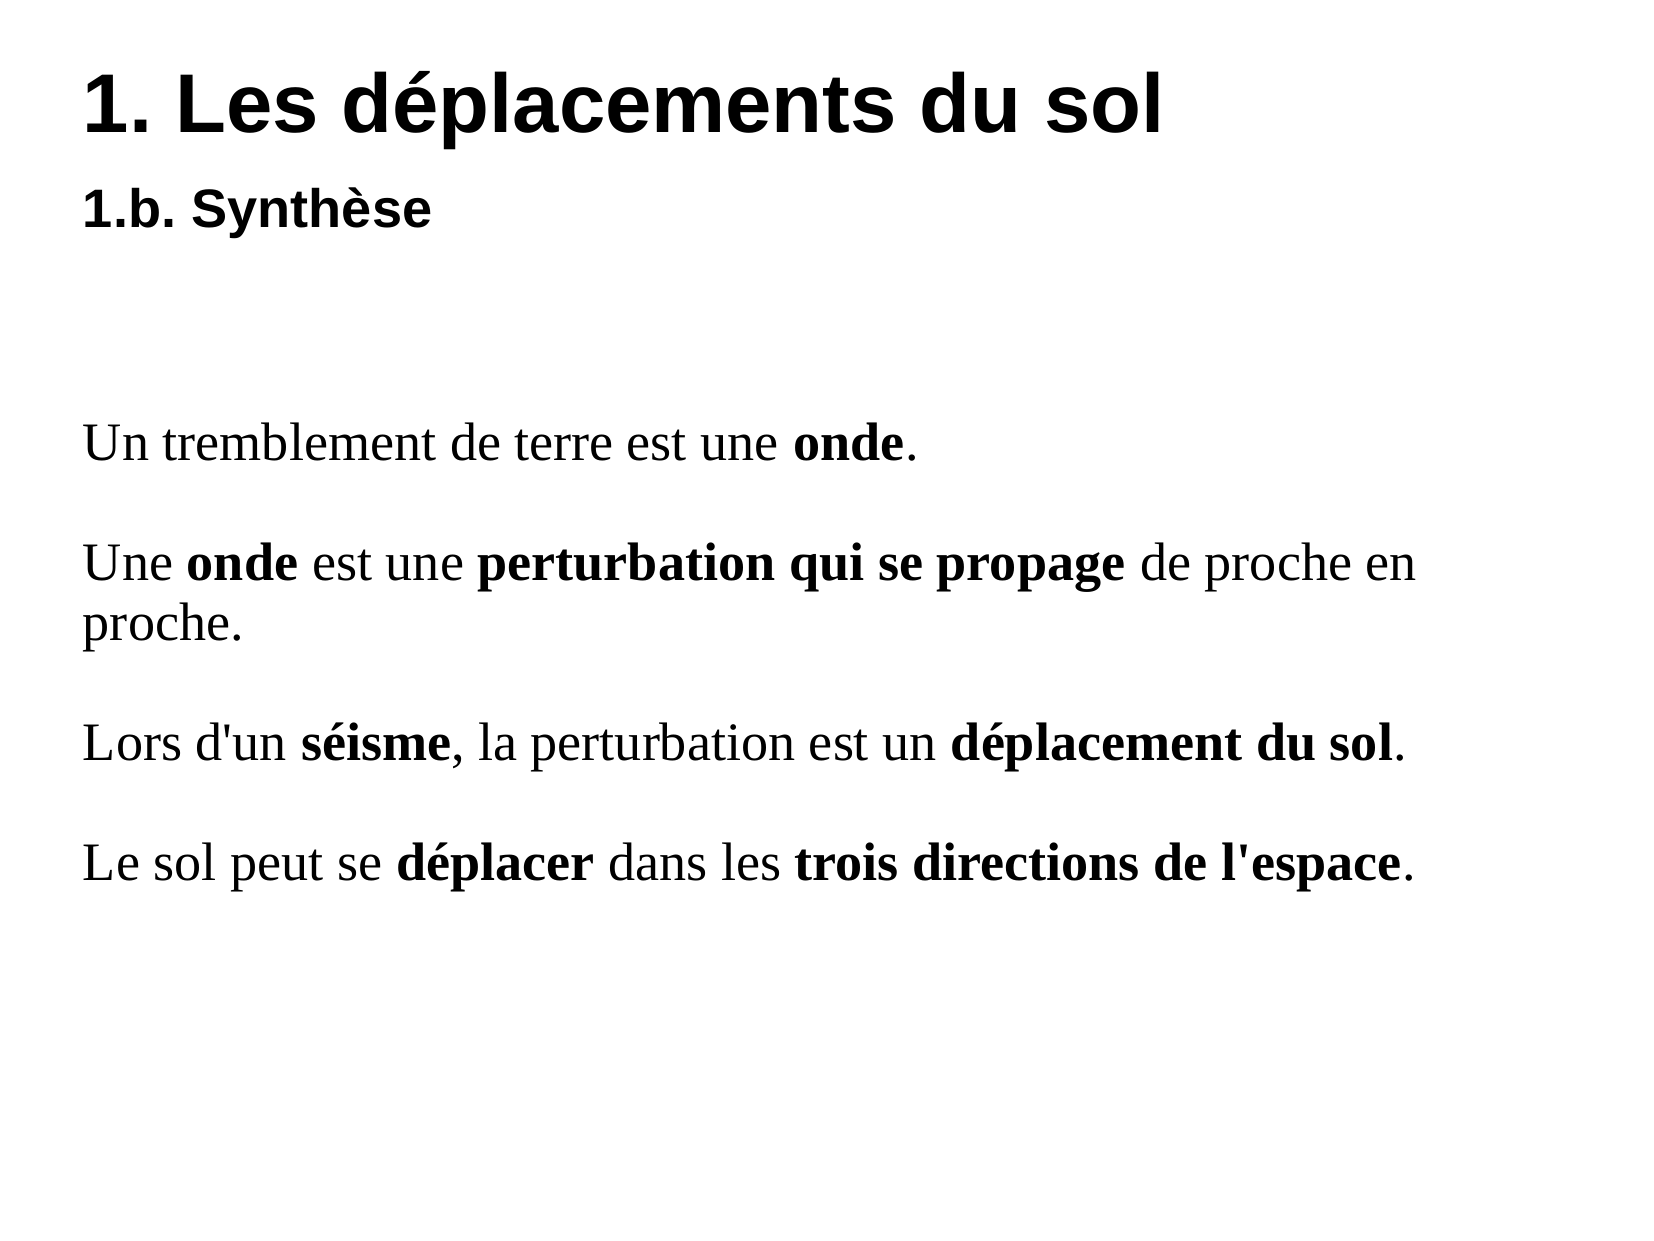

# 1. Les déplacements du sol
1.b. Synthèse
Un tremblement de terre est une onde.
Une onde est une perturbation qui se propage de proche en proche.
Lors d'un séisme, la perturbation est un déplacement du sol.
Le sol peut se déplacer dans les trois directions de l'espace.